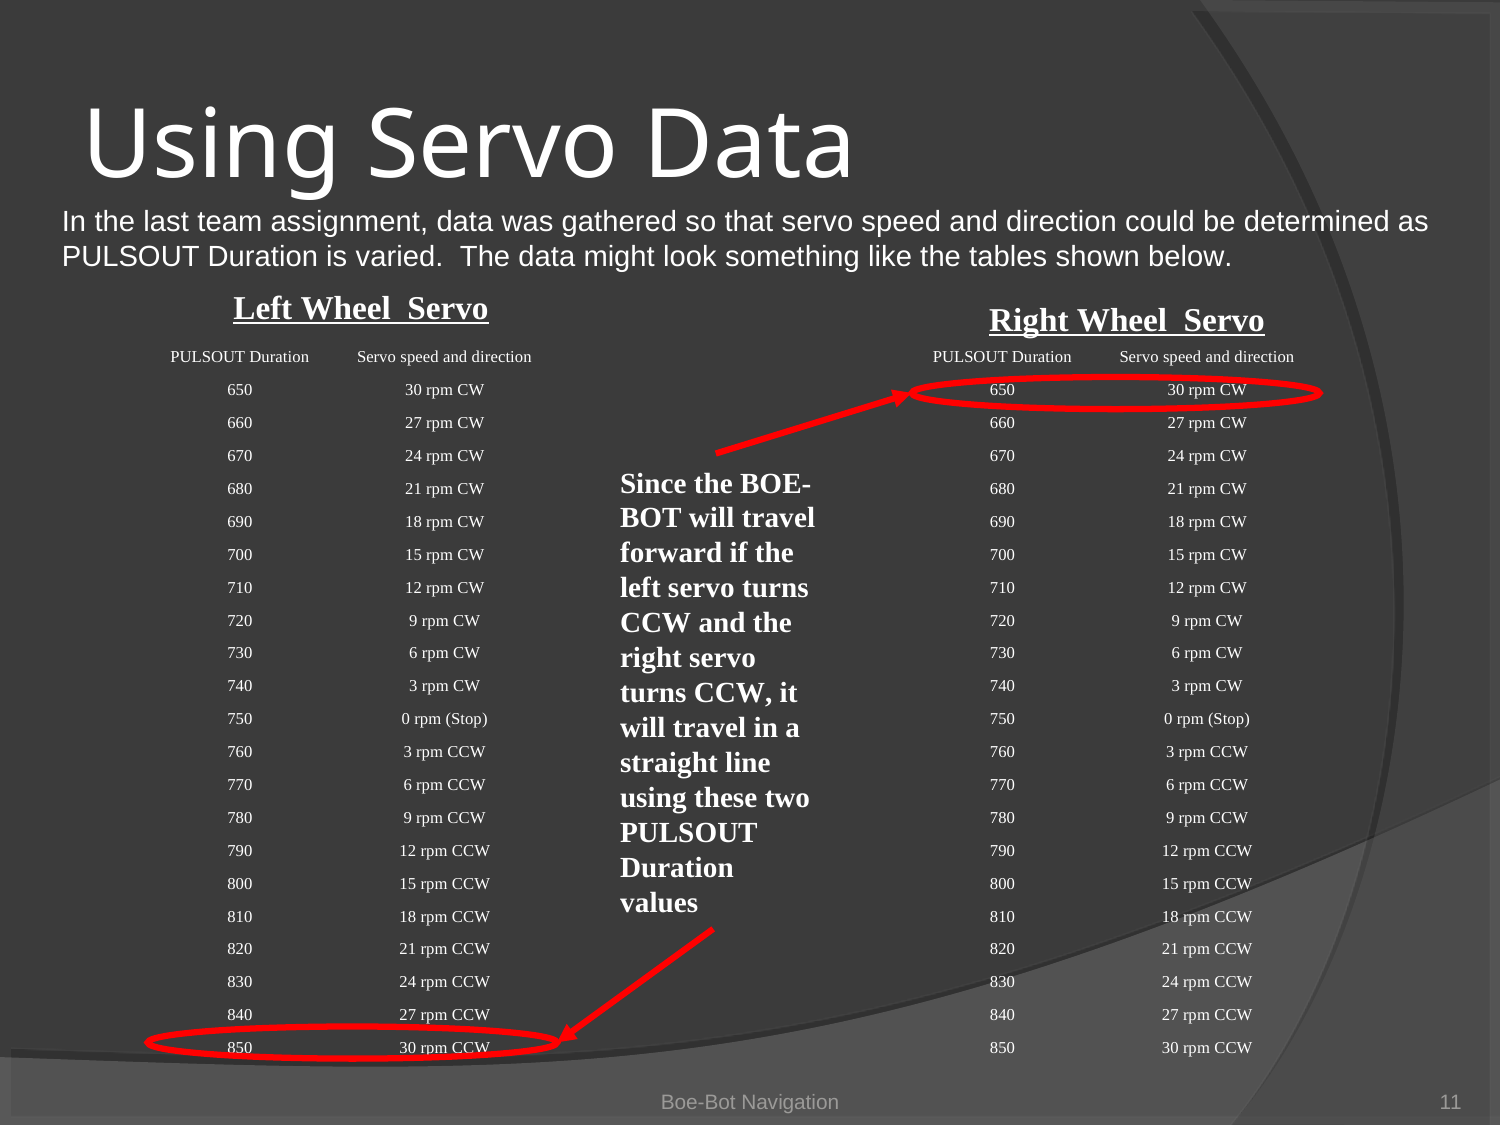

# Using Servo Data
In the last team assignment, data was gathered so that servo speed and direction could be determined as PULSOUT Duration is varied. The data might look something like the tables shown below.
Left Wheel Servo
Right Wheel Servo
| PULSOUT Duration | Servo speed and direction |
| --- | --- |
| 650 | 30 rpm CW |
| 660 | 27 rpm CW |
| 670 | 24 rpm CW |
| 680 | 21 rpm CW |
| 690 | 18 rpm CW |
| 700 | 15 rpm CW |
| 710 | 12 rpm CW |
| 720 | 9 rpm CW |
| 730 | 6 rpm CW |
| 740 | 3 rpm CW |
| 750 | 0 rpm (Stop) |
| 760 | 3 rpm CCW |
| 770 | 6 rpm CCW |
| 780 | 9 rpm CCW |
| 790 | 12 rpm CCW |
| 800 | 15 rpm CCW |
| 810 | 18 rpm CCW |
| 820 | 21 rpm CCW |
| 830 | 24 rpm CCW |
| 840 | 27 rpm CCW |
| 850 | 30 rpm CCW |
| PULSOUT Duration | Servo speed and direction |
| --- | --- |
| 650 | 30 rpm CW |
| 660 | 27 rpm CW |
| 670 | 24 rpm CW |
| 680 | 21 rpm CW |
| 690 | 18 rpm CW |
| 700 | 15 rpm CW |
| 710 | 12 rpm CW |
| 720 | 9 rpm CW |
| 730 | 6 rpm CW |
| 740 | 3 rpm CW |
| 750 | 0 rpm (Stop) |
| 760 | 3 rpm CCW |
| 770 | 6 rpm CCW |
| 780 | 9 rpm CCW |
| 790 | 12 rpm CCW |
| 800 | 15 rpm CCW |
| 810 | 18 rpm CCW |
| 820 | 21 rpm CCW |
| 830 | 24 rpm CCW |
| 840 | 27 rpm CCW |
| 850 | 30 rpm CCW |
Since the BOE-BOT will travel forward if the left servo turns CCW and the right servo turns CCW, it will travel in a straight line using these two PULSOUT Duration values
Boe-Bot Navigation